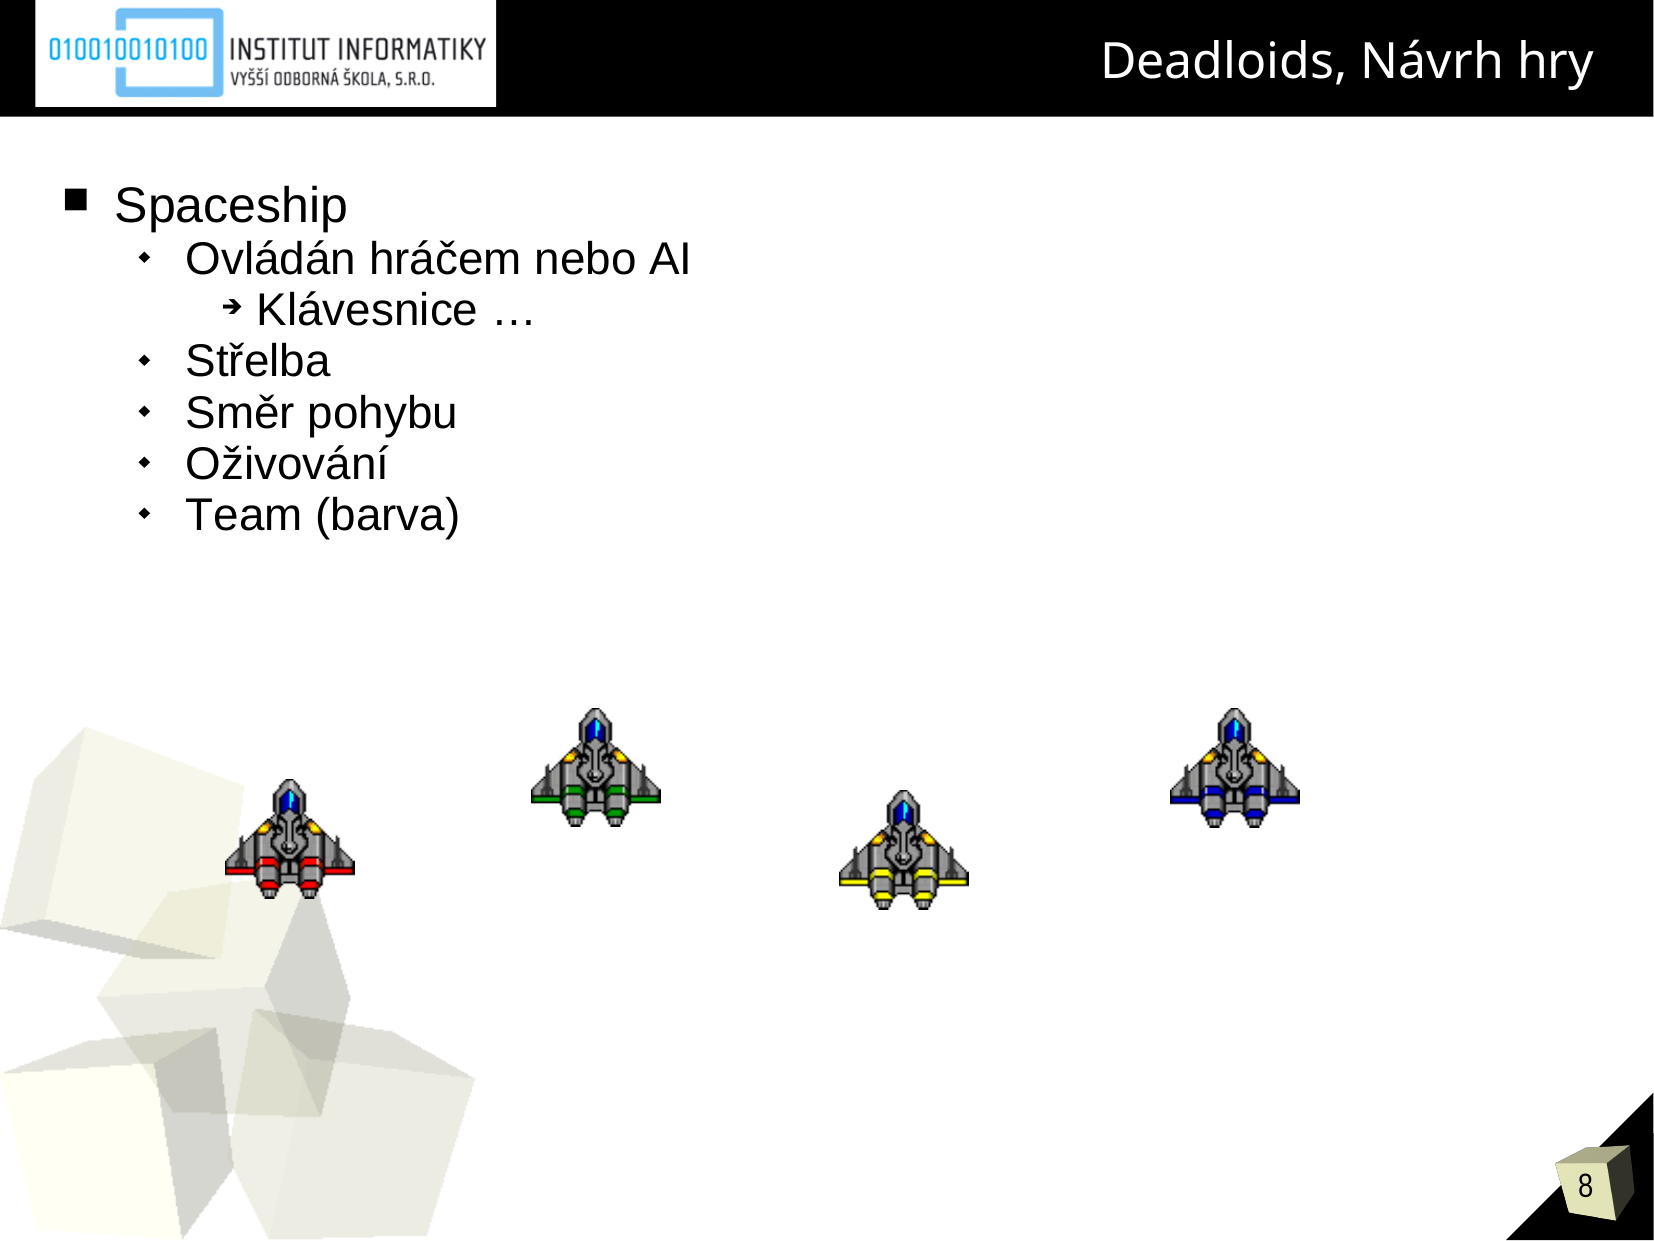

# Deadloids, Návrh hry
Spaceship
Ovládán hráčem nebo AI
Klávesnice …
Střelba
Směr pohybu
Oživování
Team (barva)